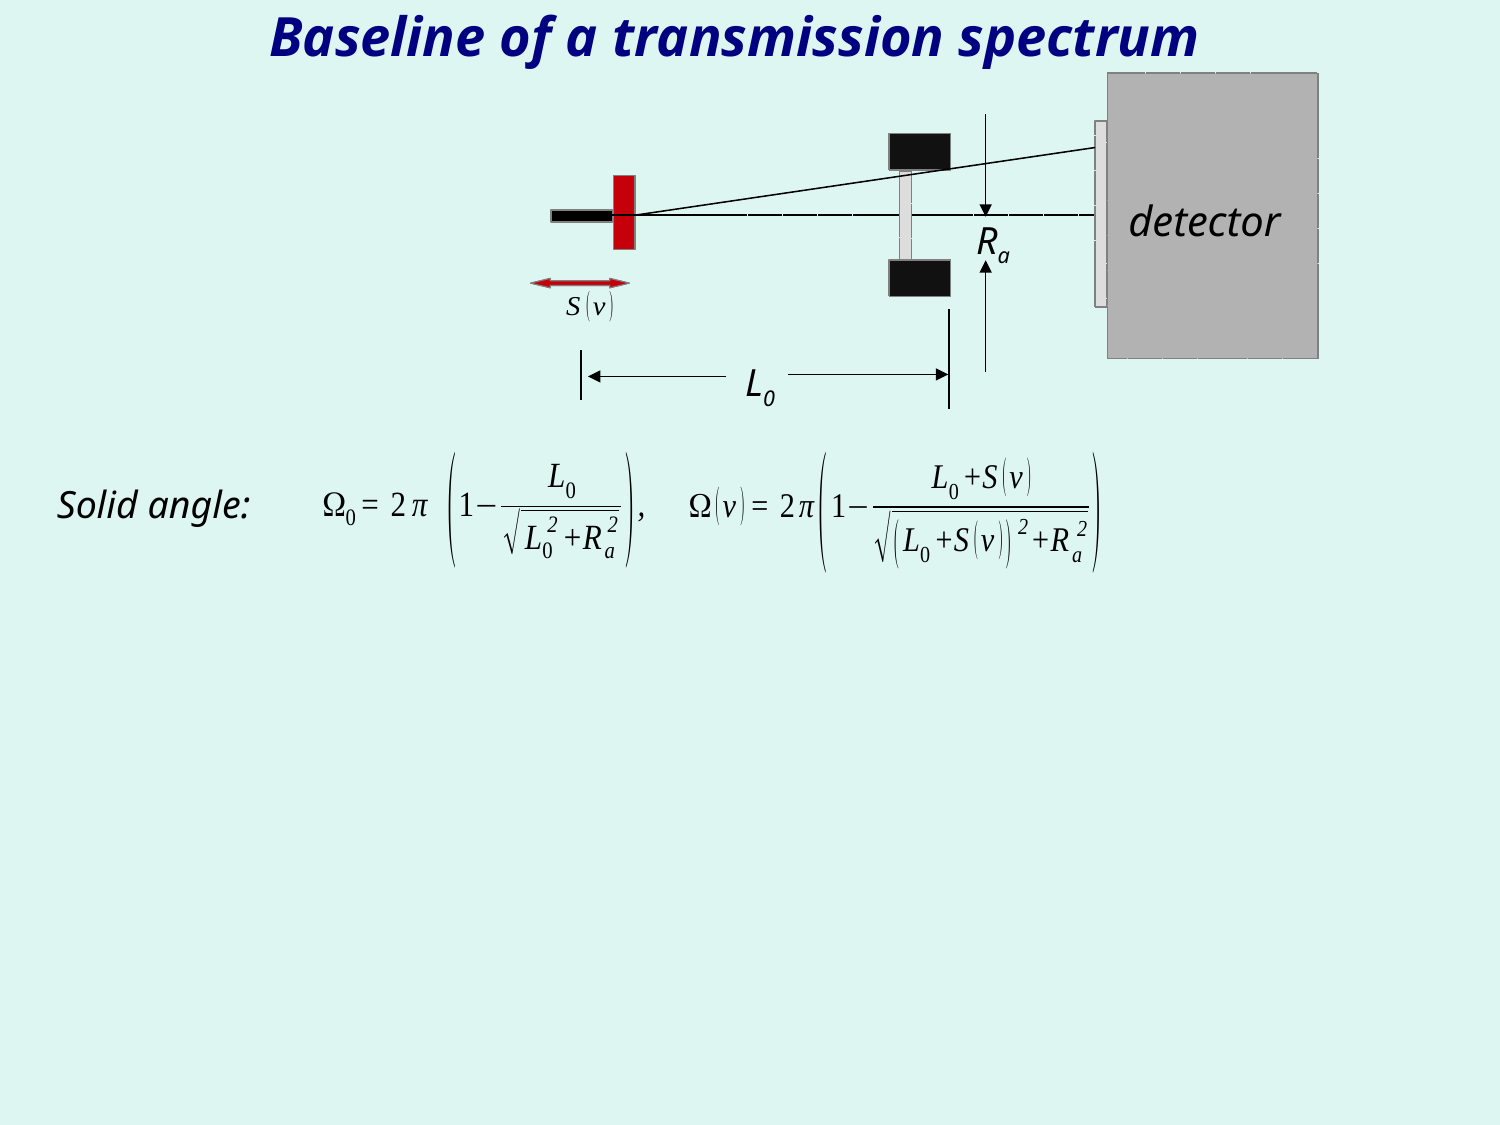

Baseline of a transmission spectrum
detector
Ra
L0
Solid angle: